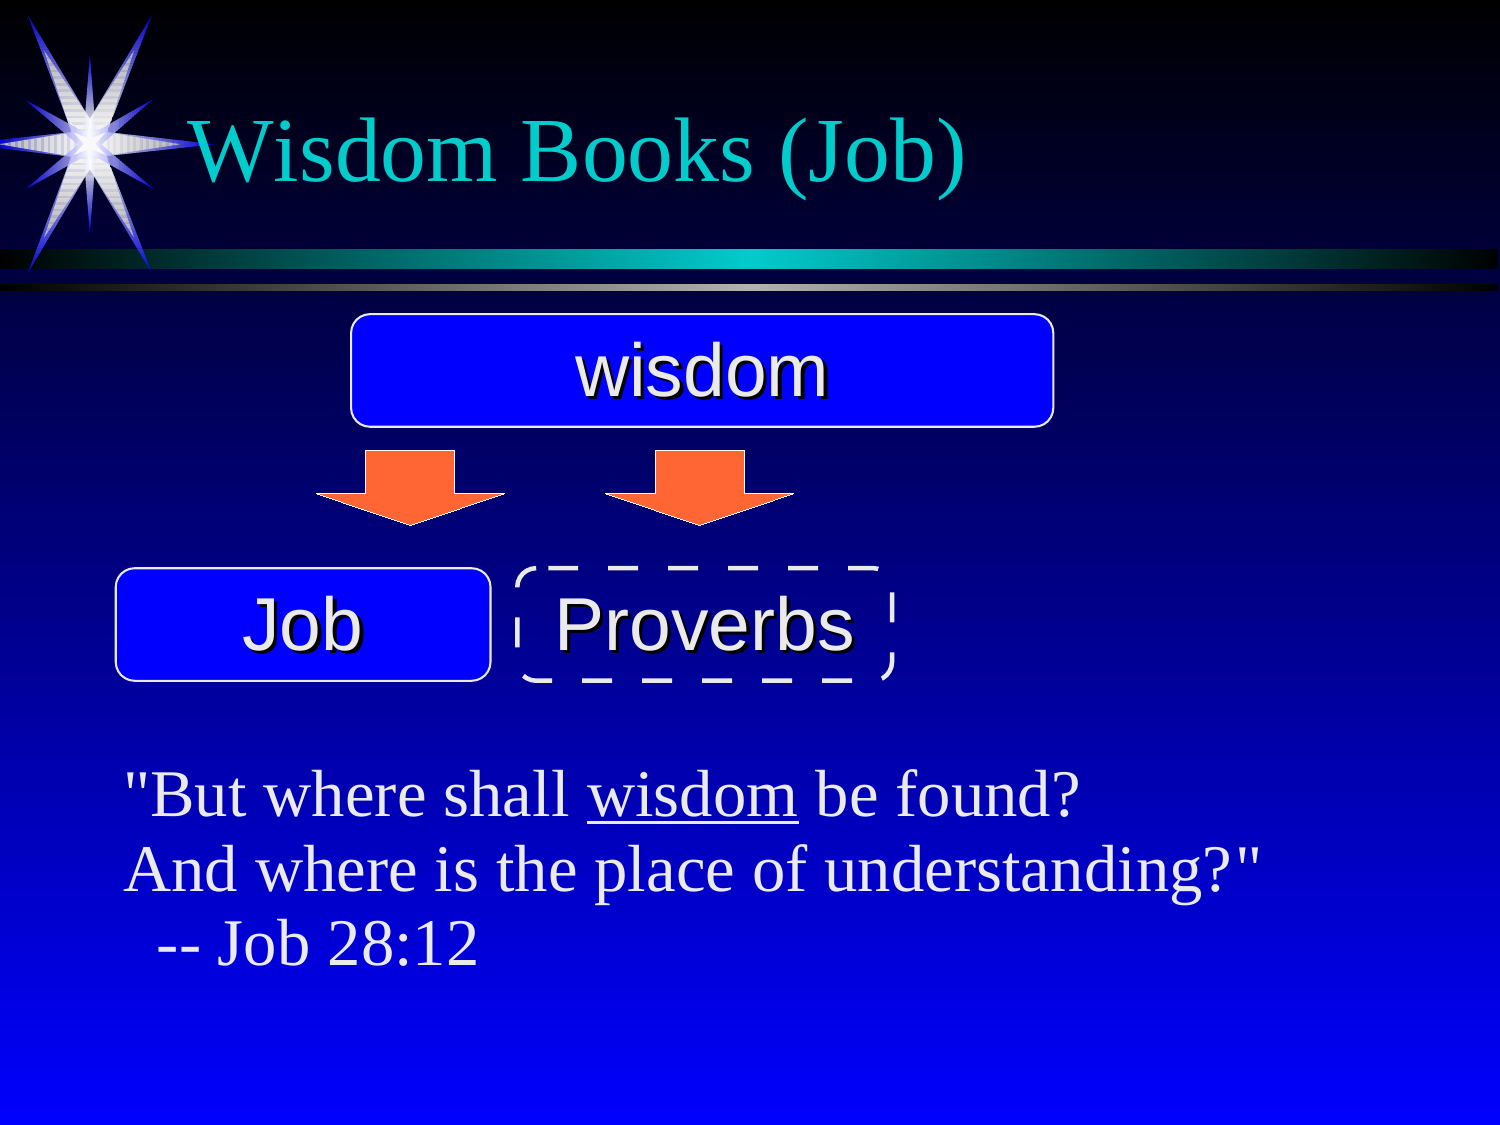

# Wisdom Books (Job)
wisdom
Proverbs
Job
"But where shall wisdom be found?
And where is the place of understanding?"
 -- Job 28:12